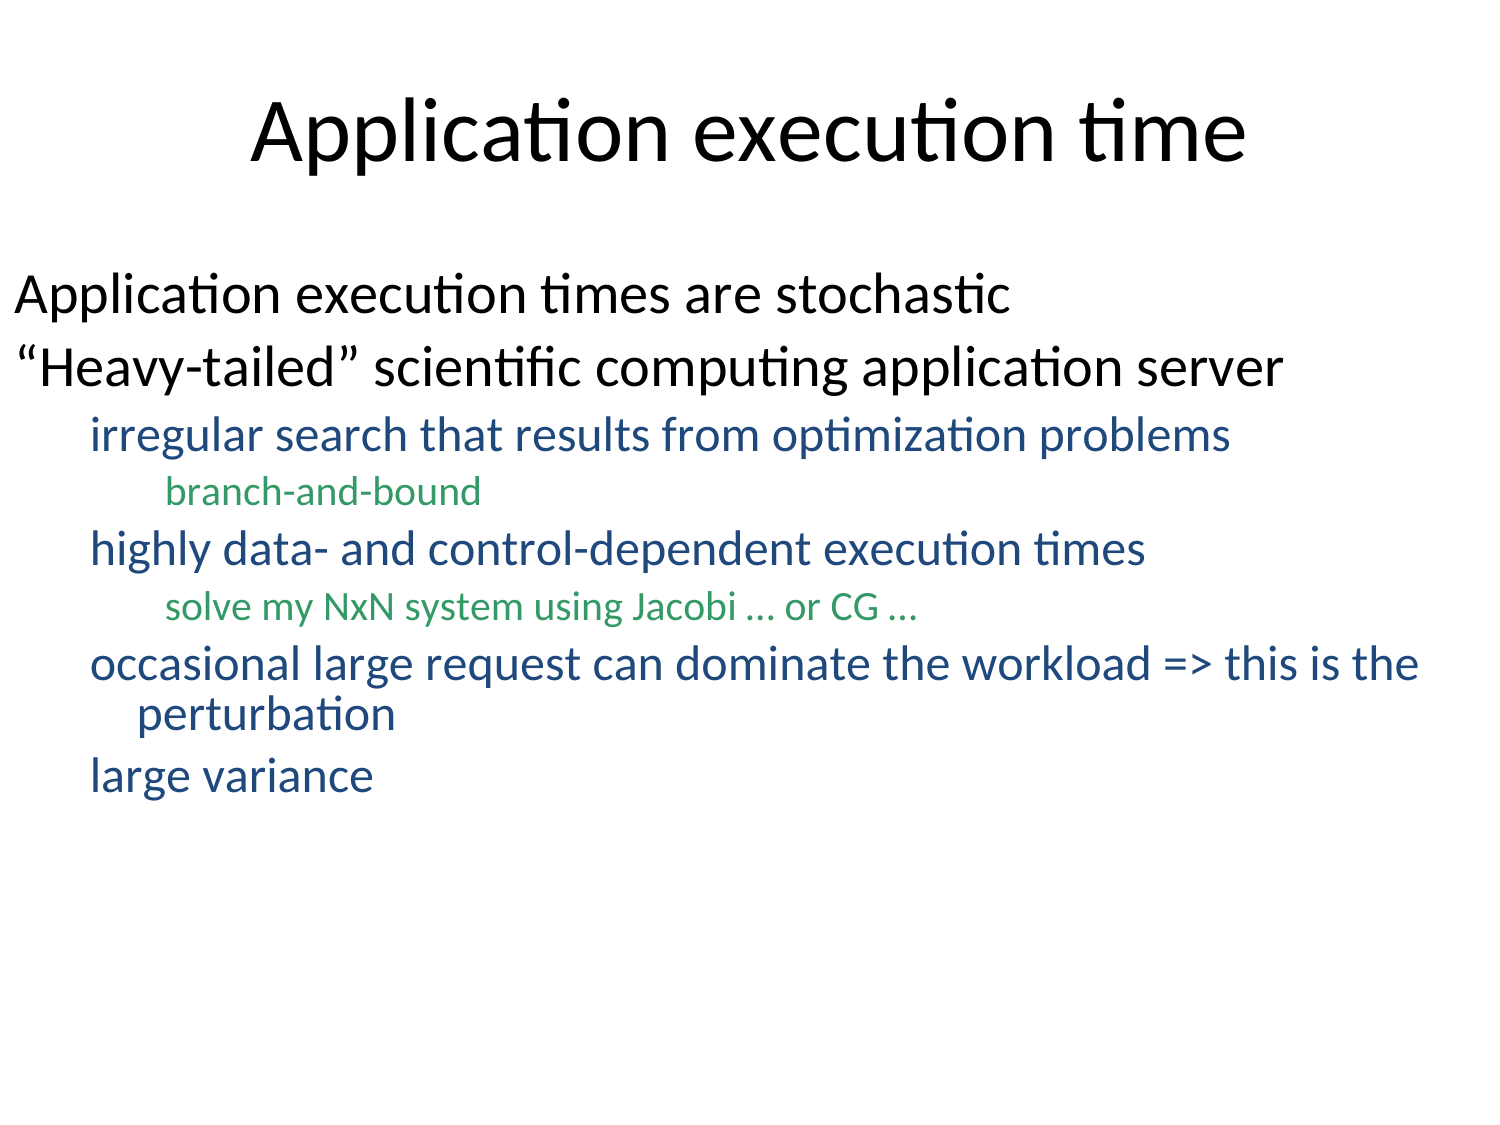

# Application execution time
Application execution times are stochastic
“Heavy-tailed” scientific computing application server
irregular search that results from optimization problems
branch-and-bound
highly data- and control-dependent execution times
solve my NxN system using Jacobi … or CG …
occasional large request can dominate the workload => this is the perturbation
large variance